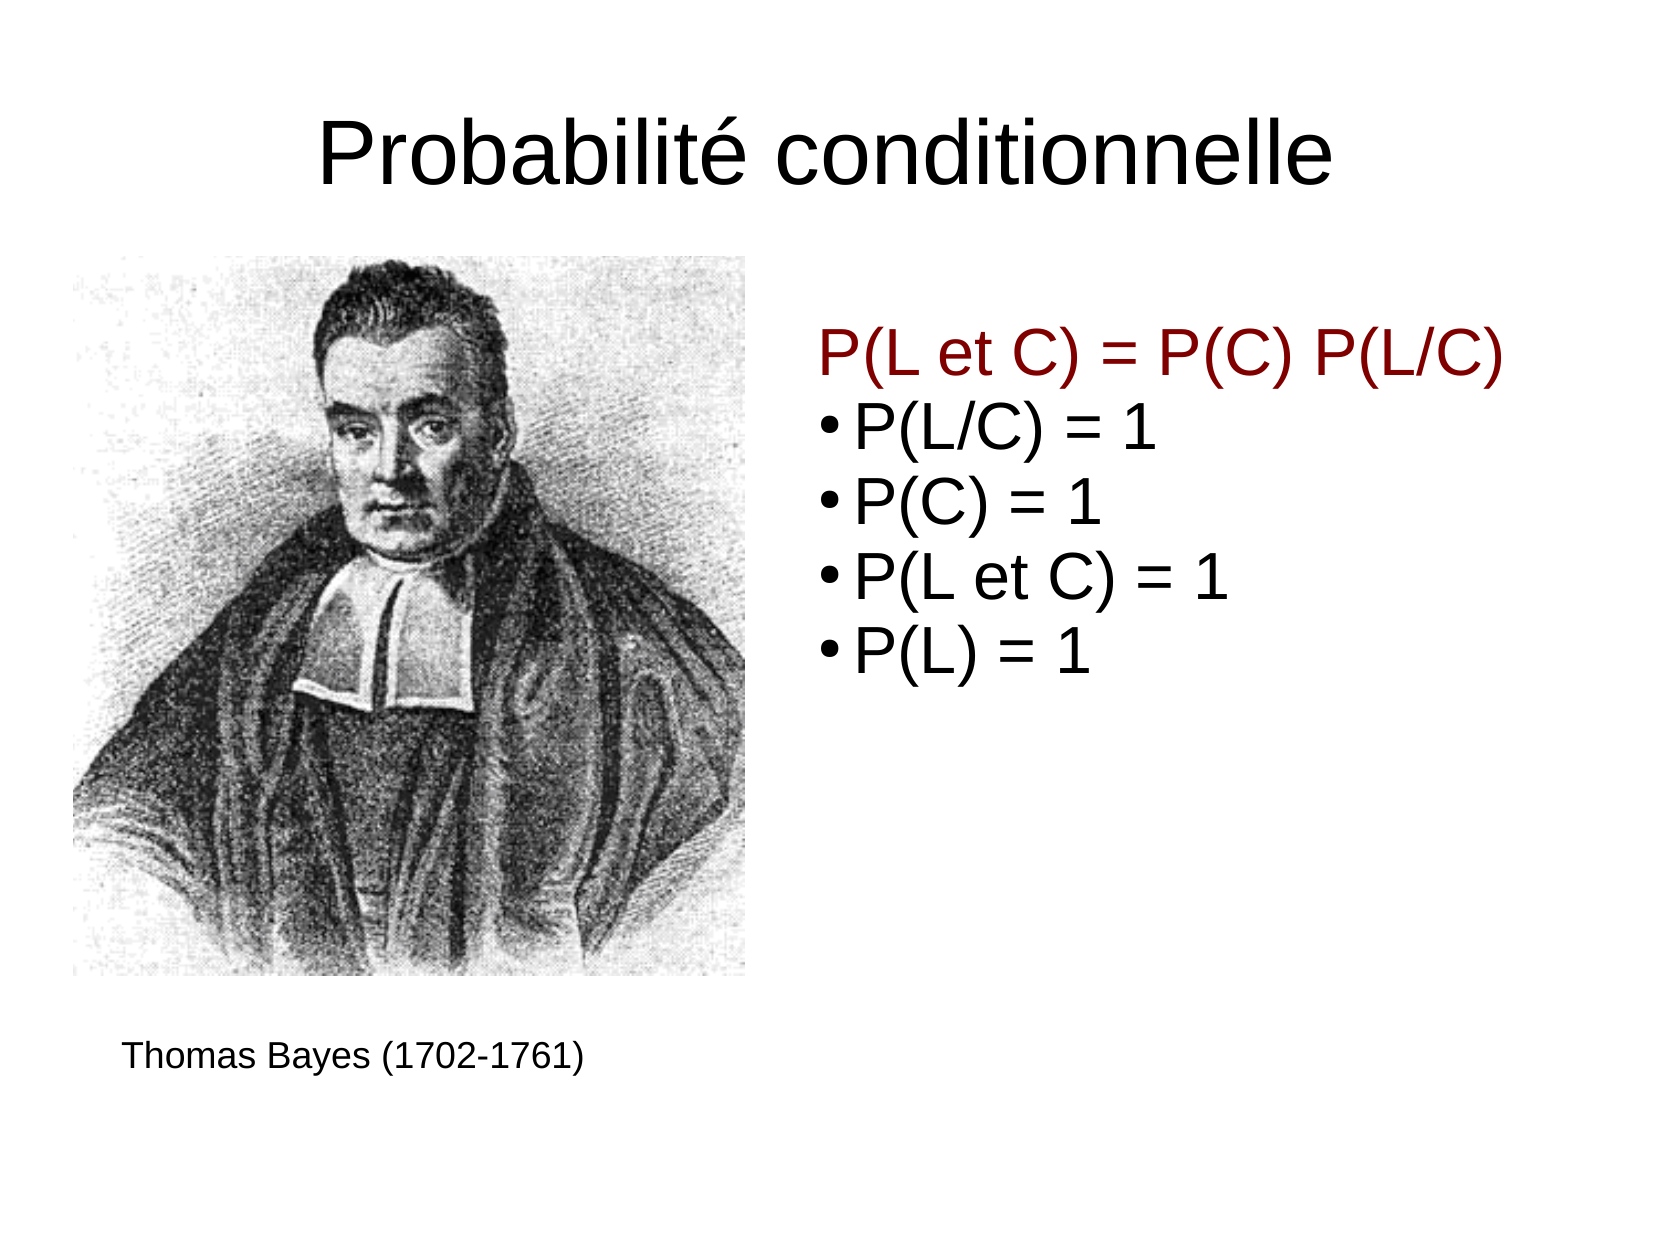

# Probabilité conditionnelle
P(L et C) = P(C) P(L/C)
P(L/C) = 1
P(C) = 1
P(L et C) = 1
P(L) = 1
Thomas Bayes (1702-1761)